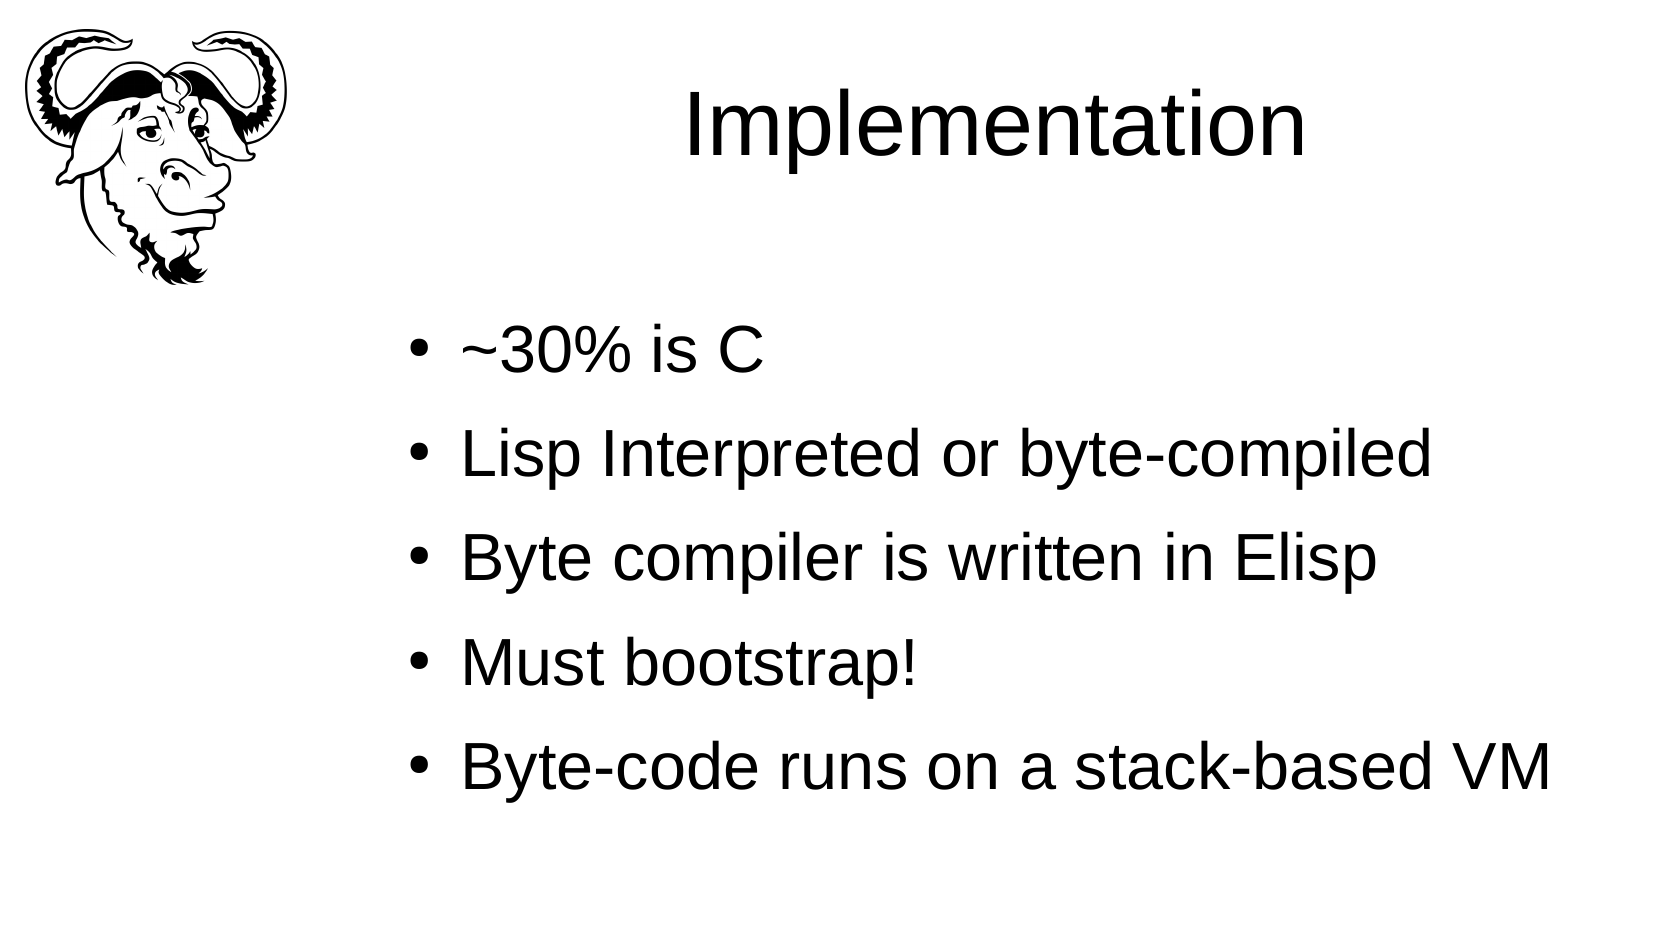

# Implementation
~30% is C
Lisp Interpreted or byte-compiled
Byte compiler is written in Elisp
Must bootstrap!
Byte-code runs on a stack-based VM